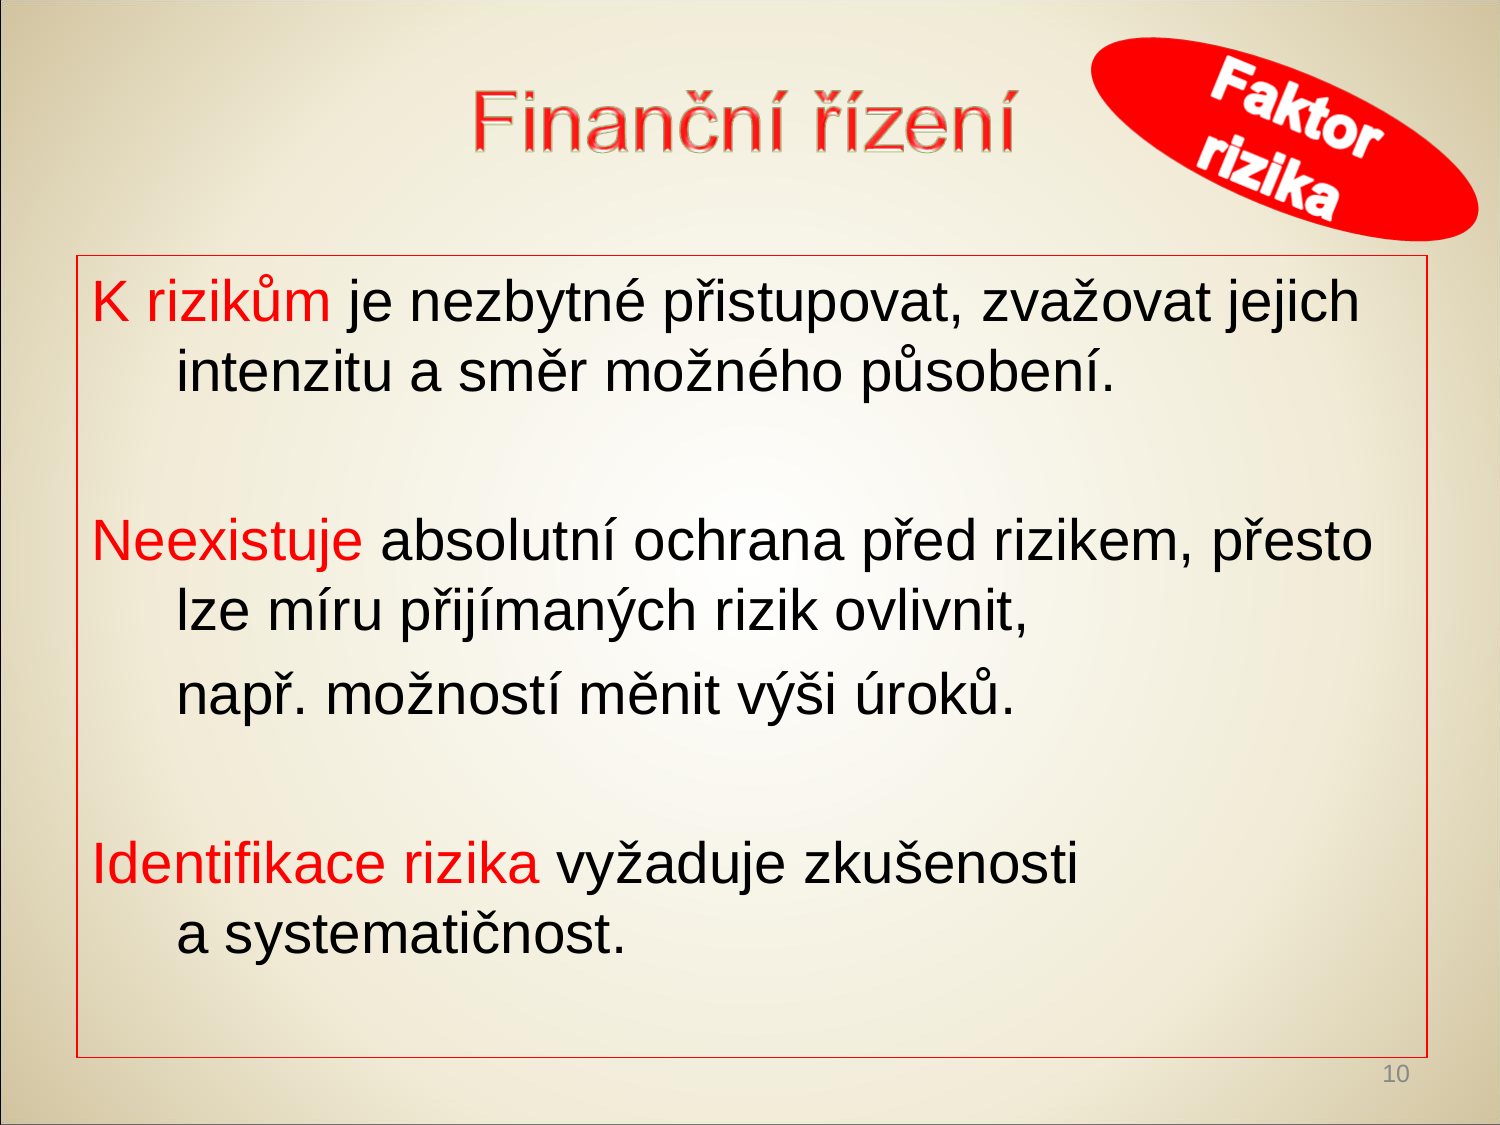

# K rizikům je nezbytné přistupovat, zvažovat jejich intenzitu a směr možného působení.
Neexistuje absolutní ochrana před rizikem, přesto lze míru přijímaných rizik ovlivnit,
	např. možností měnit výši úroků.
Identifikace rizika vyžaduje zkušenosti
a systematičnost.